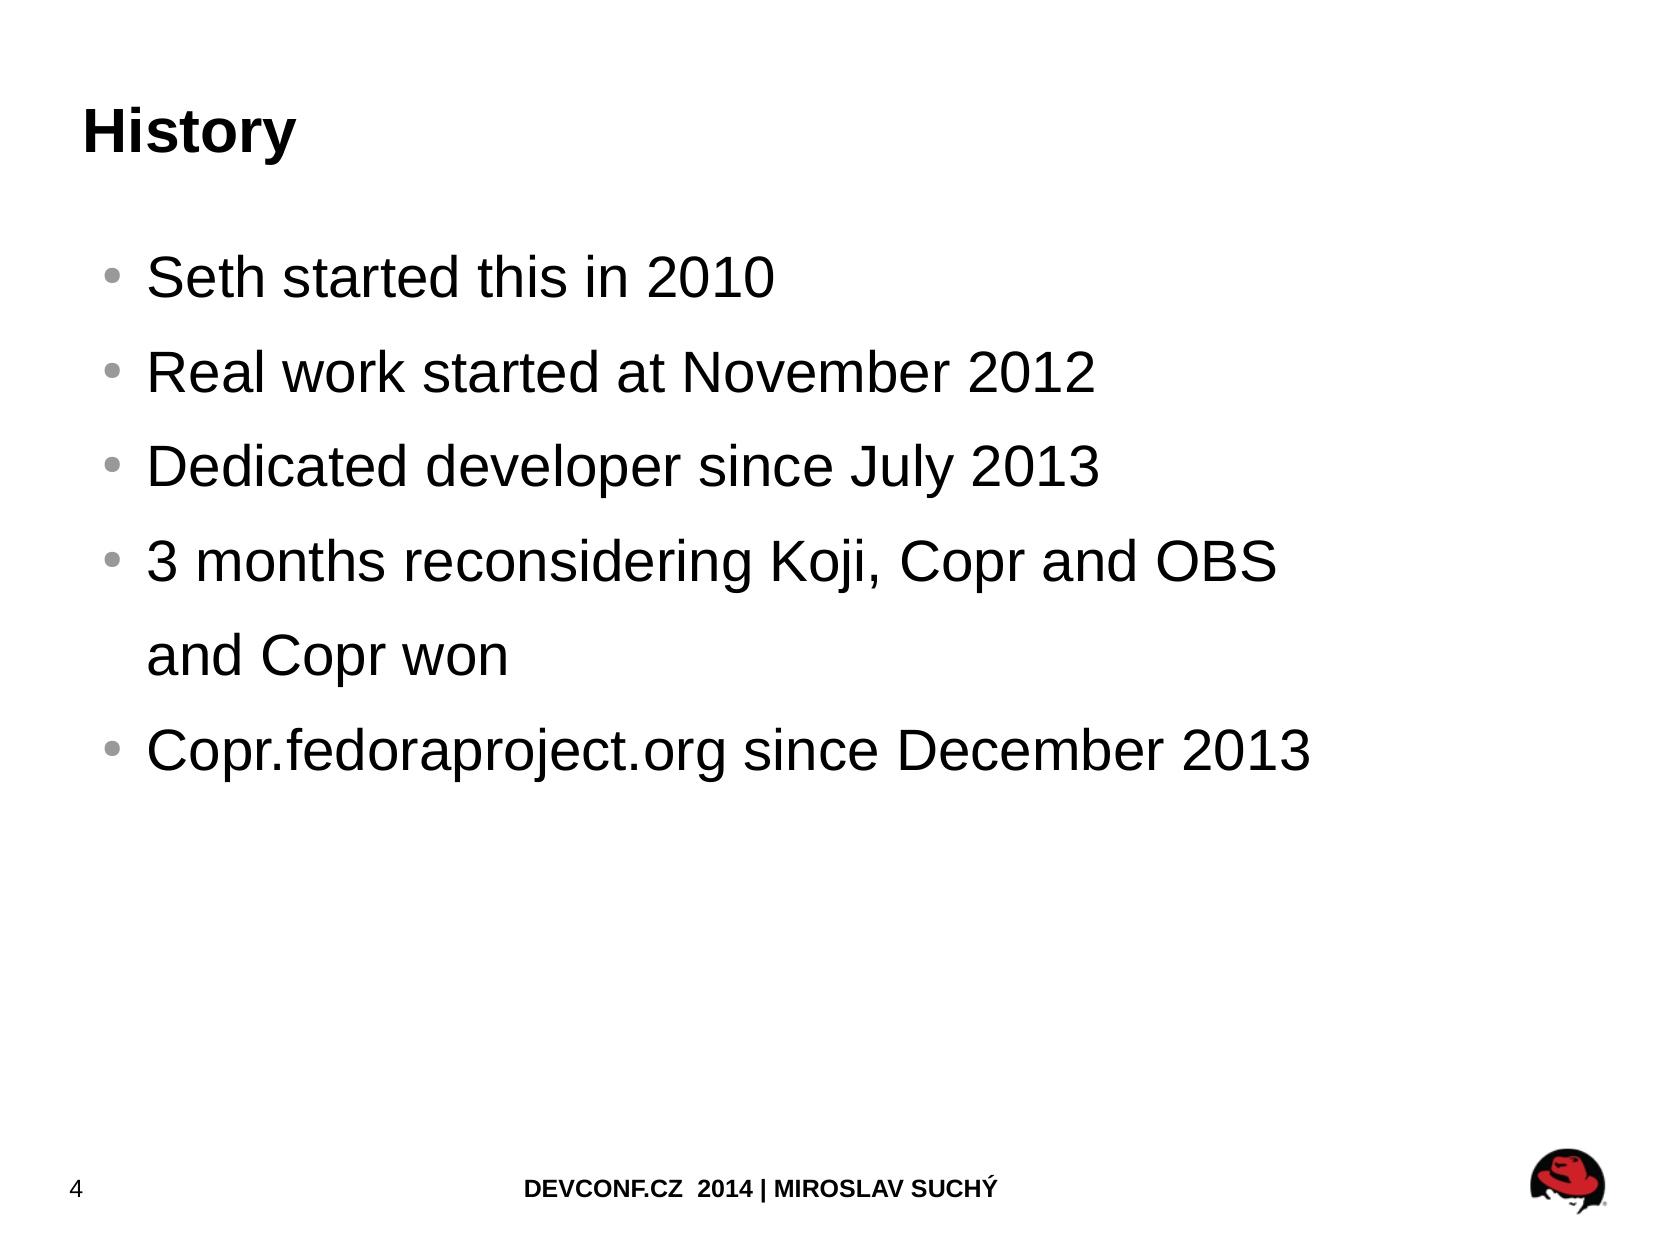

# History
Seth started this in 2010
Real work started at November 2012
Dedicated developer since July 2013
3 months reconsidering Koji, Copr and OBS
and Copr won
Copr.fedoraproject.org since December 2013